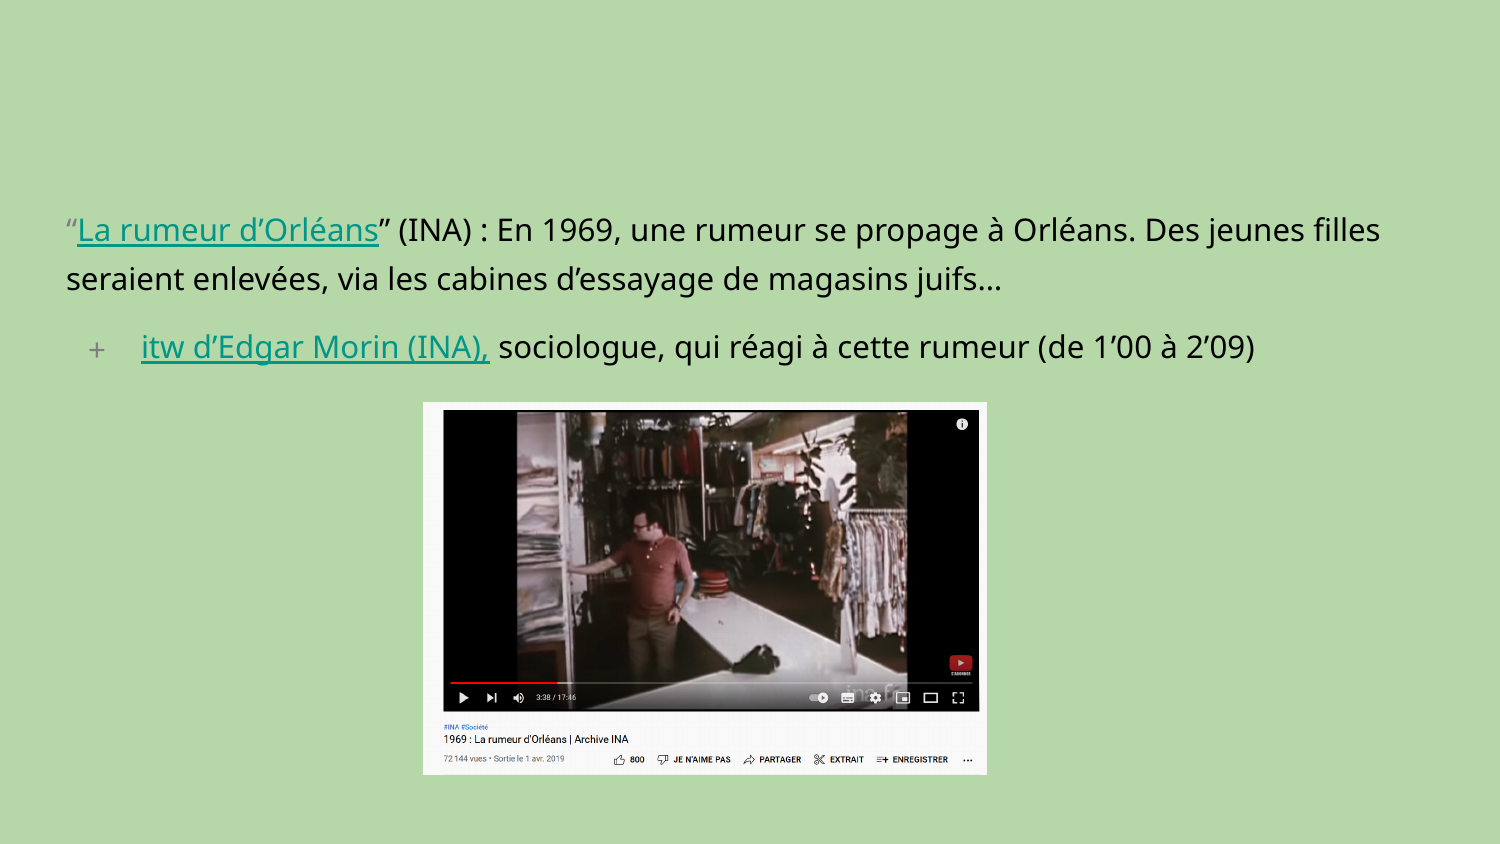

# “La rumeur d’Orléans” (INA) : En 1969, une rumeur se propage à Orléans. Des jeunes filles seraient enlevées, via les cabines d’essayage de magasins juifs…
itw d’Edgar Morin (INA), sociologue, qui réagi à cette rumeur (de 1’00 à 2’09)